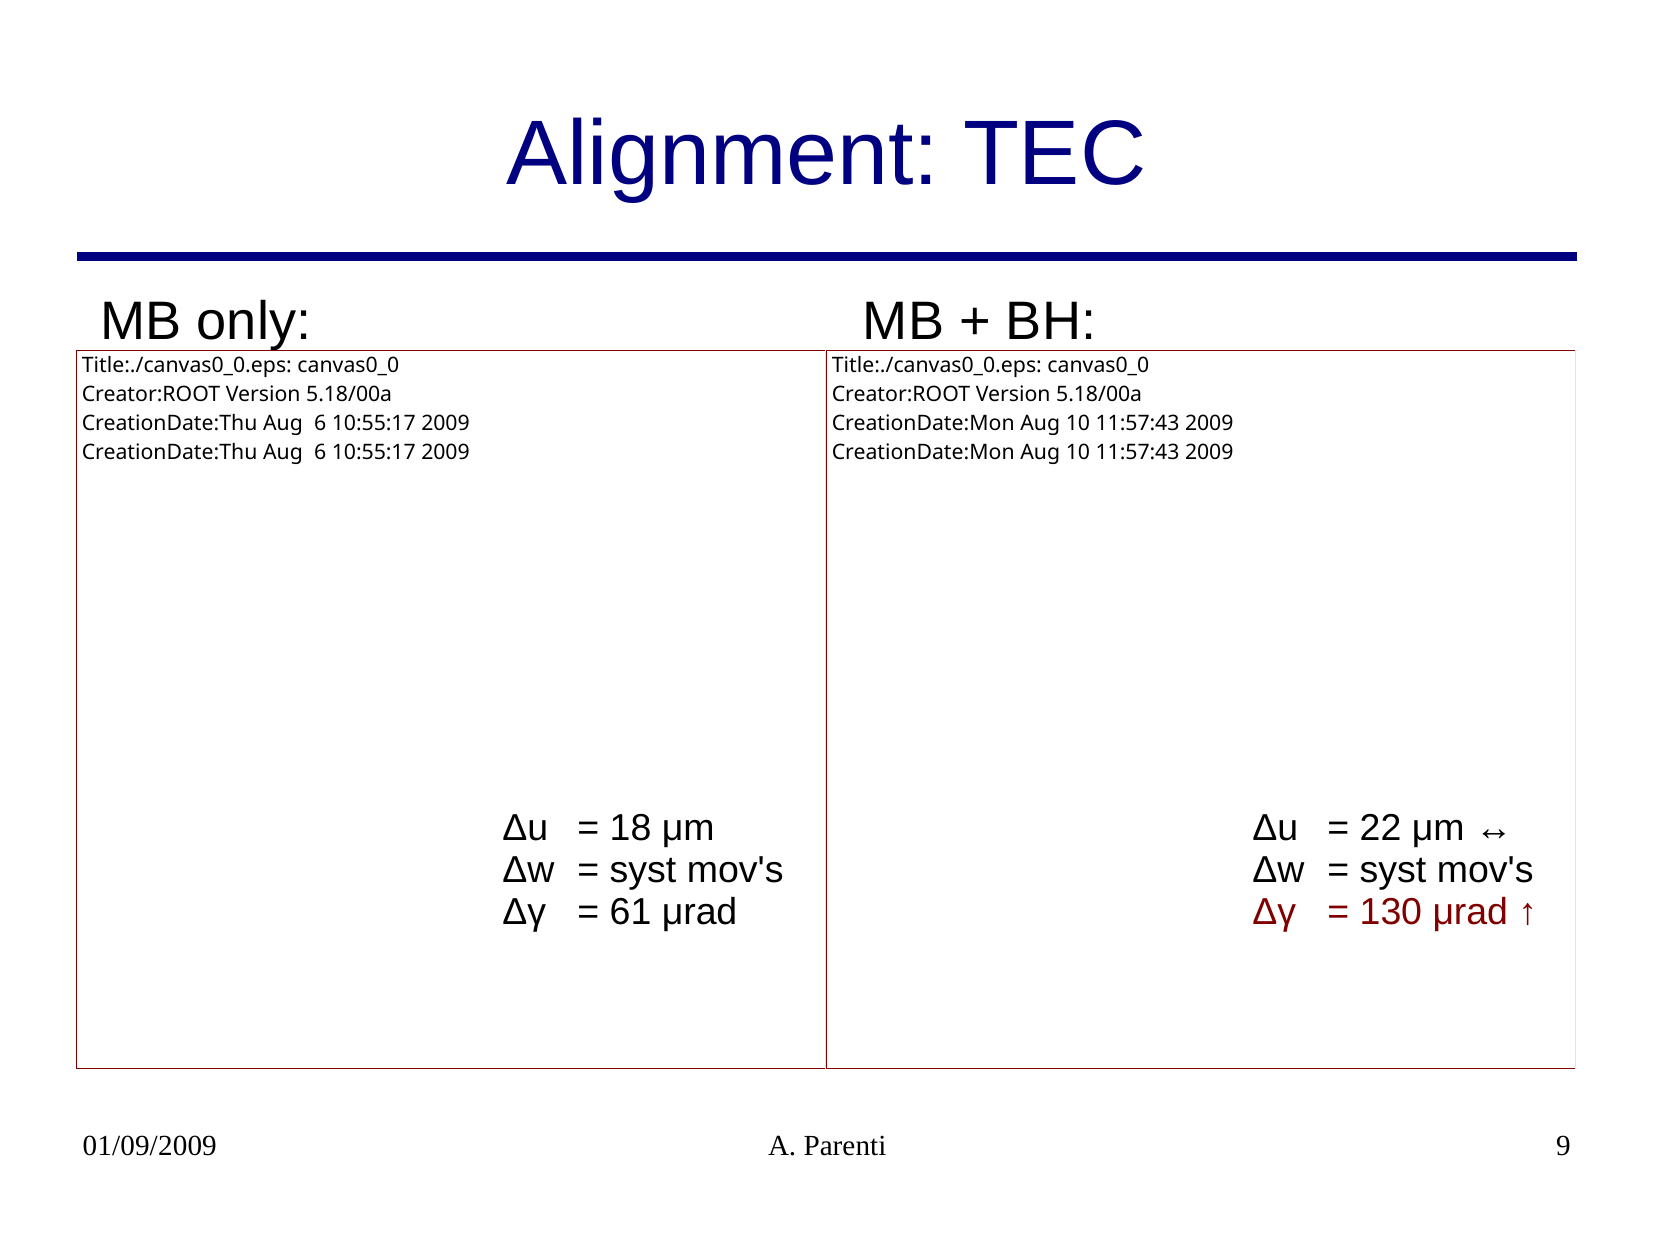

# Alignment: TEC
MB only:
MB + BH:
Δu	= 18 μm
Δw	= syst mov's
Δγ	= 61 μrad
Δu	= 22 μm ↔
Δw	= syst mov's
Δγ	= 130 μrad ↑
9